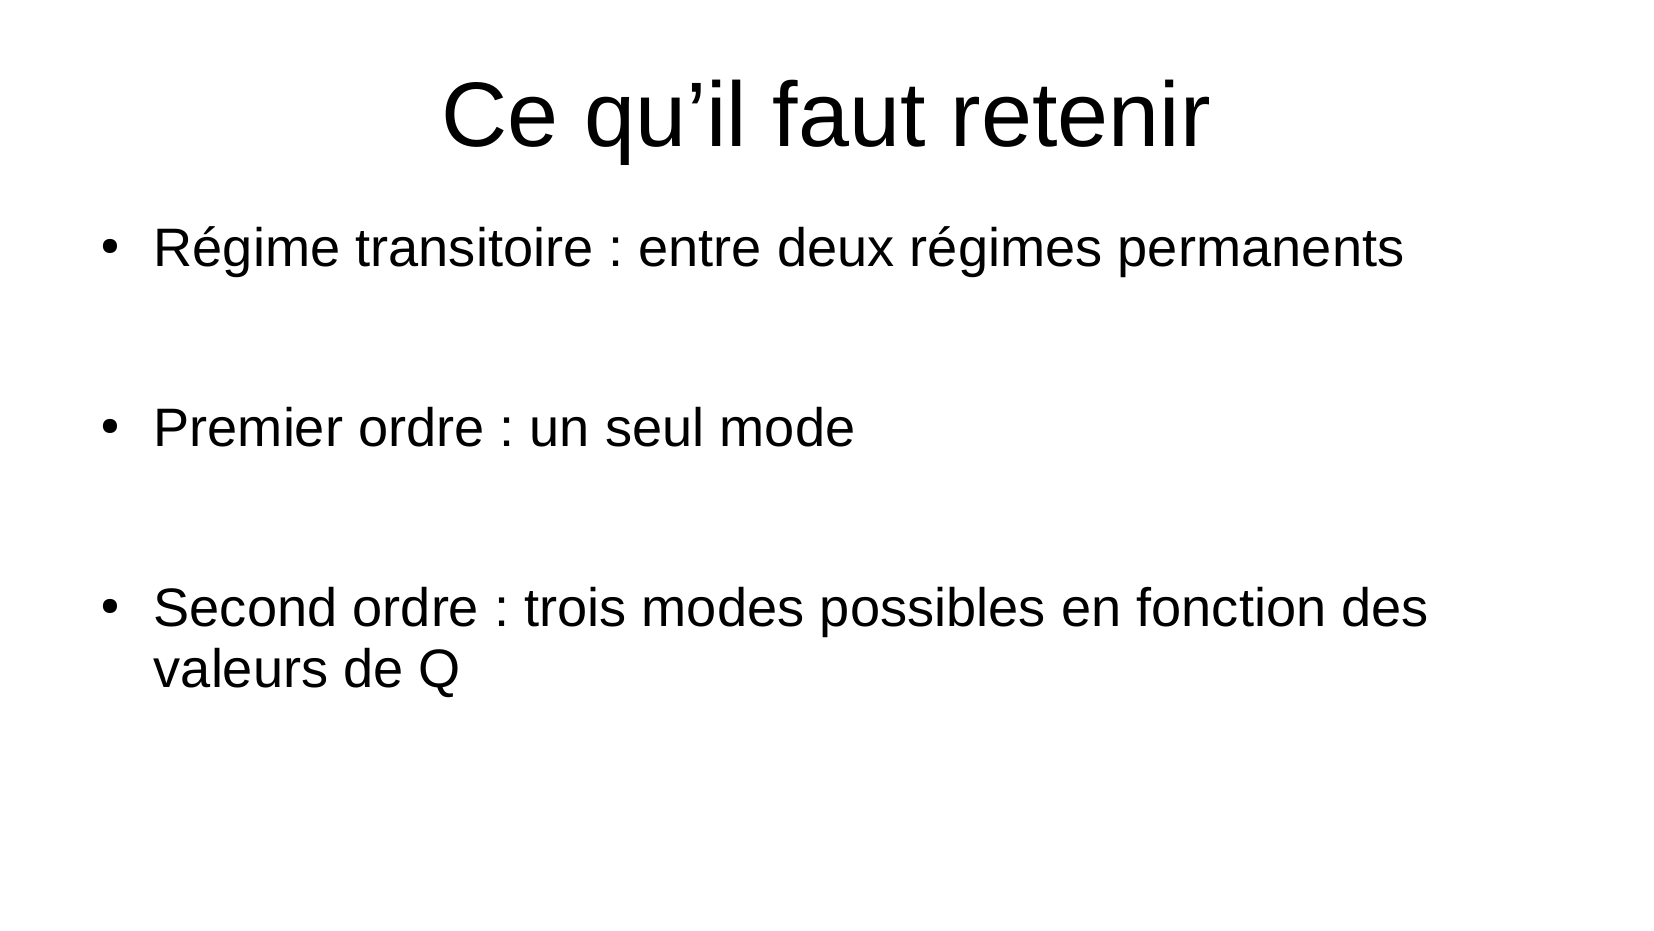

# Ce qu’il faut retenir
Régime transitoire : entre deux régimes permanents
Premier ordre : un seul mode
Second ordre : trois modes possibles en fonction des valeurs de Q